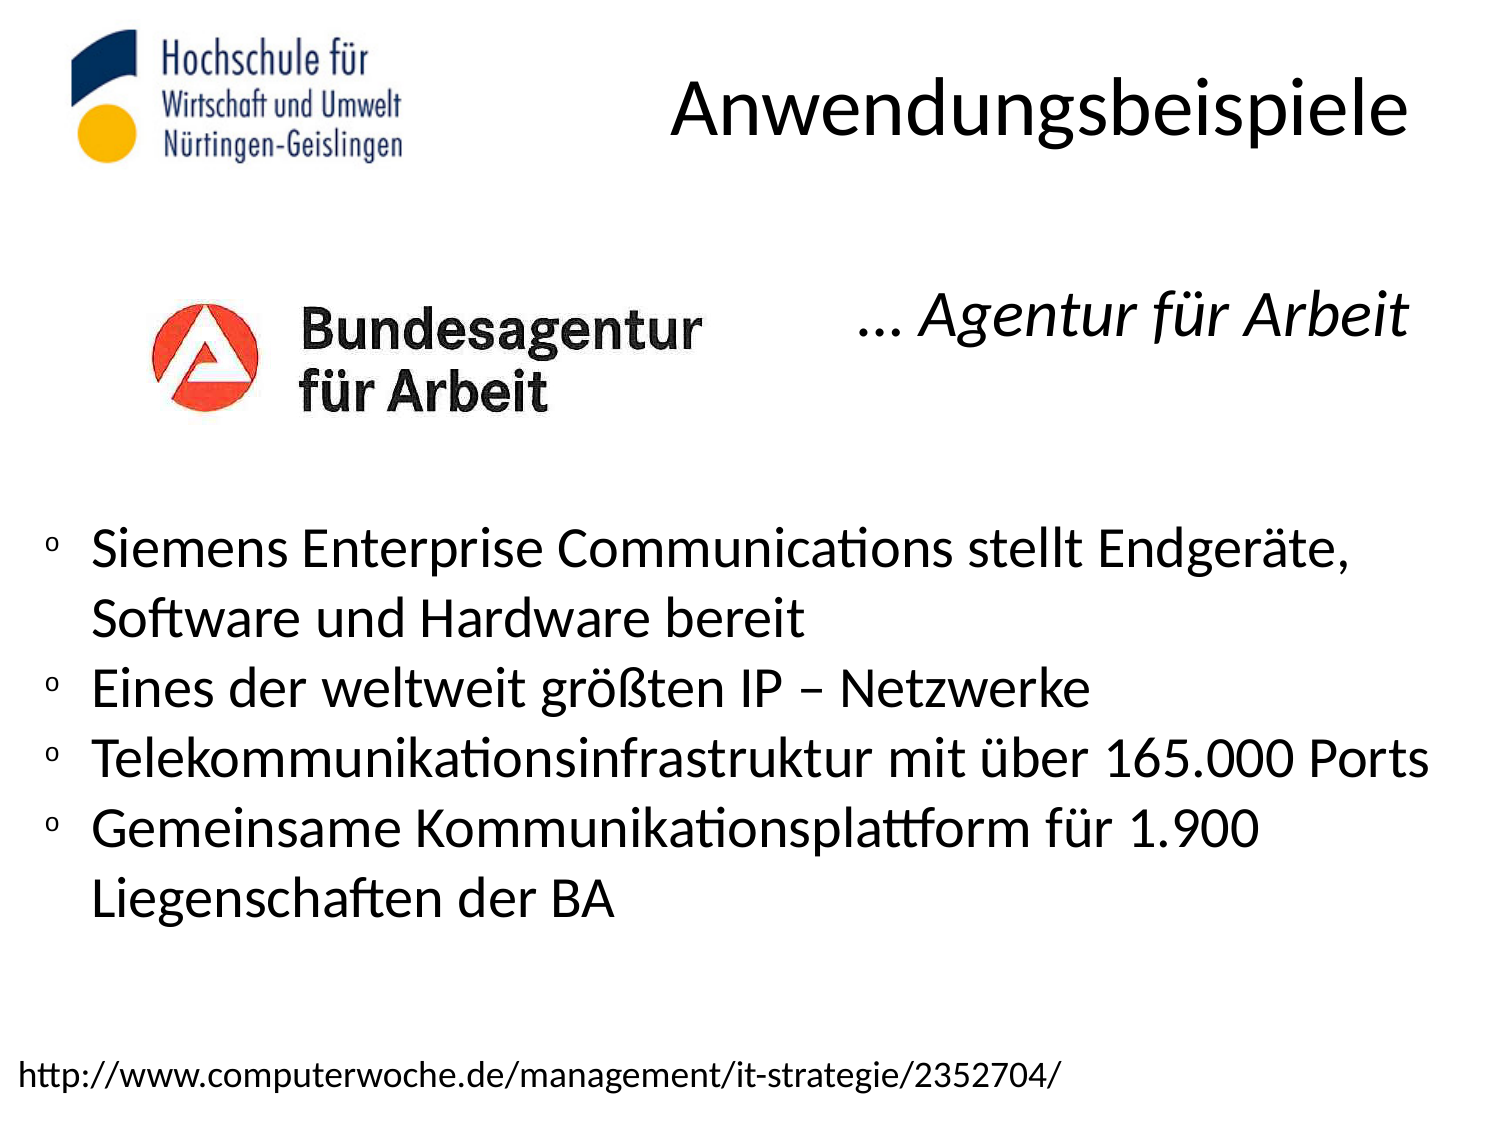

# Anwendungsbeispiele
… Agentur für Arbeit
Siemens Enterprise Communications stellt Endgeräte, Software und Hardware bereit
Eines der weltweit größten IP – Netzwerke
Telekommunikationsinfrastruktur mit über 165.000 Ports
Gemeinsame Kommunikationsplattform für 1.900 Liegenschaften der BA
http://www.computerwoche.de/management/it-strategie/2352704/